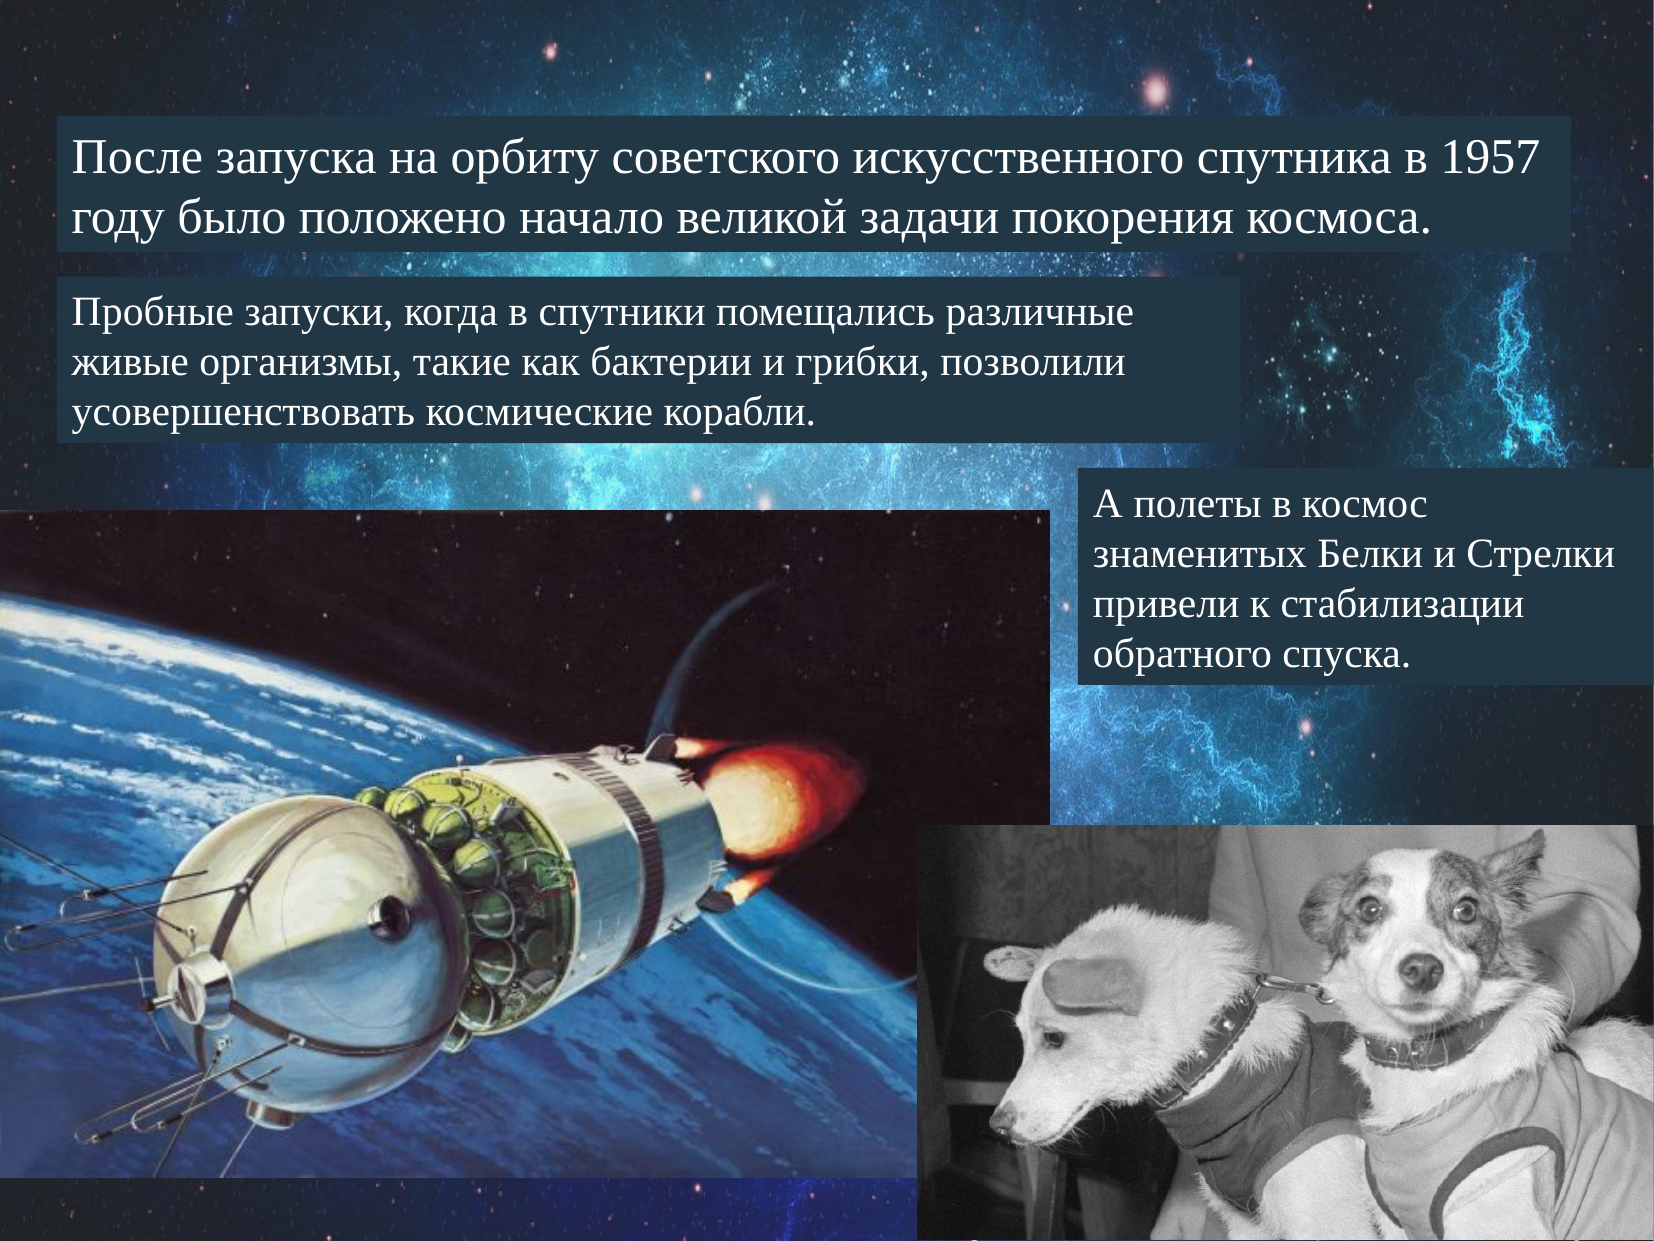

После запуска на орбиту советского искусственного спутника в 1957 году было положено начало великой задачи покорения космоса.
Пробные запуски, когда в спутники помещались различные живые организмы, такие как бактерии и грибки, позволили усовершенствовать космические корабли.
А полеты в космос знаменитых Белки и Стрелки привели к стабилизации обратного спуска.